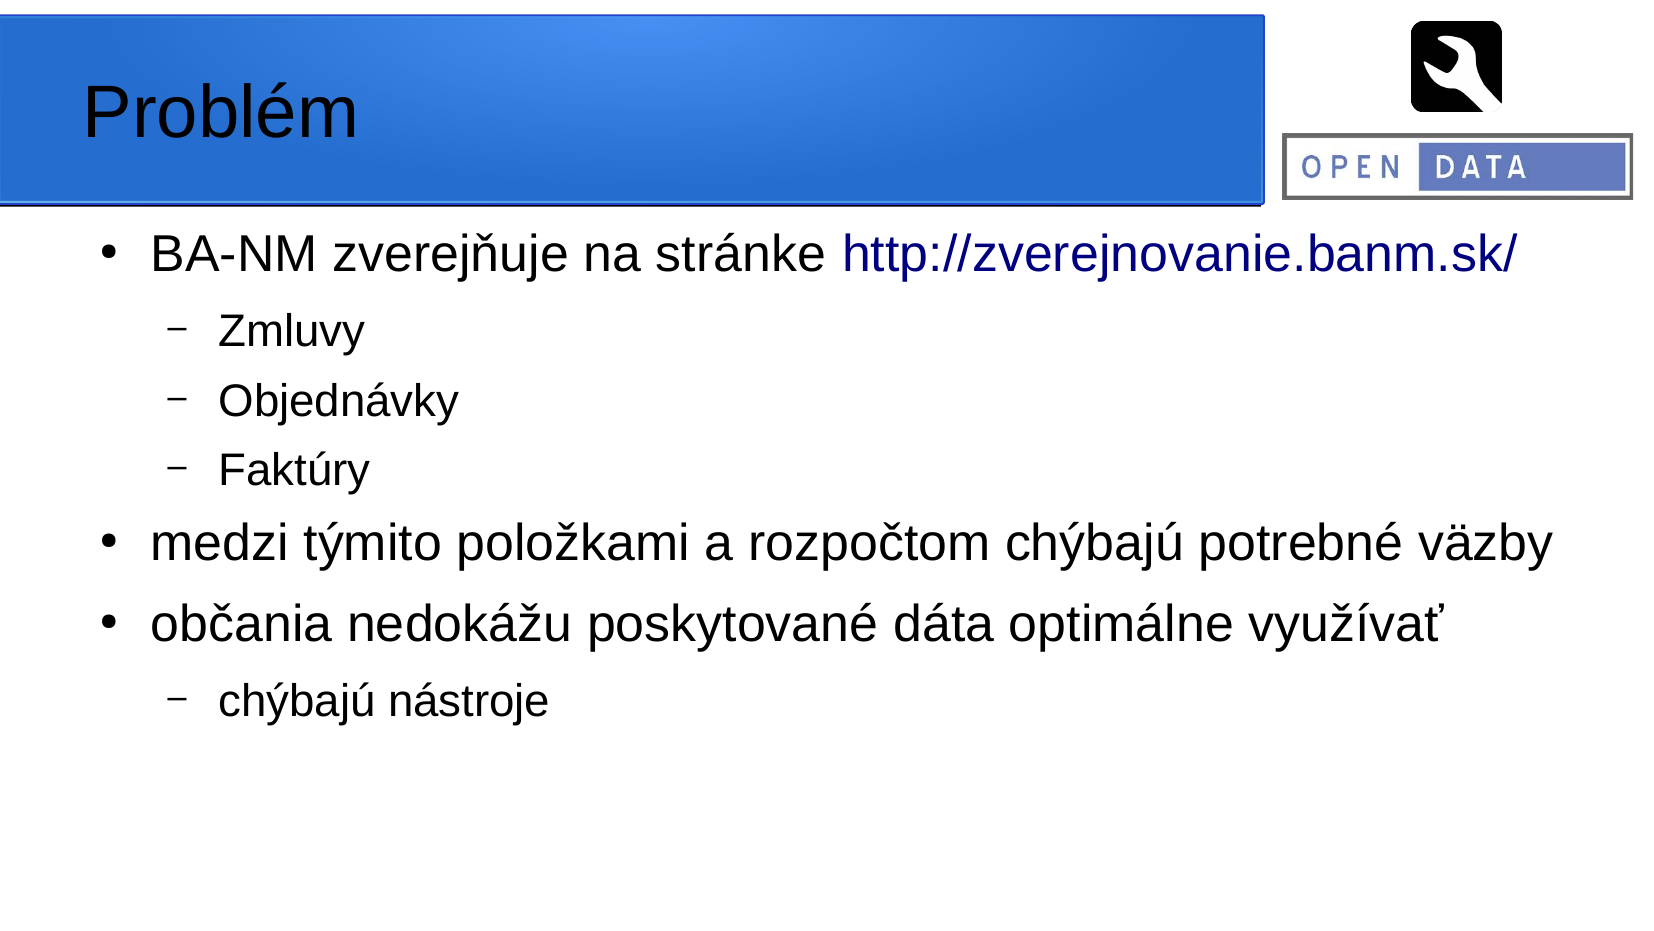

# Problém
BA-NM zverejňuje na stránke http://zverejnovanie.banm.sk/
Zmluvy
Objednávky
Faktúry
medzi týmito položkami a rozpočtom chýbajú potrebné väzby
občania nedokážu poskytované dáta optimálne využívať
chýbajú nástroje